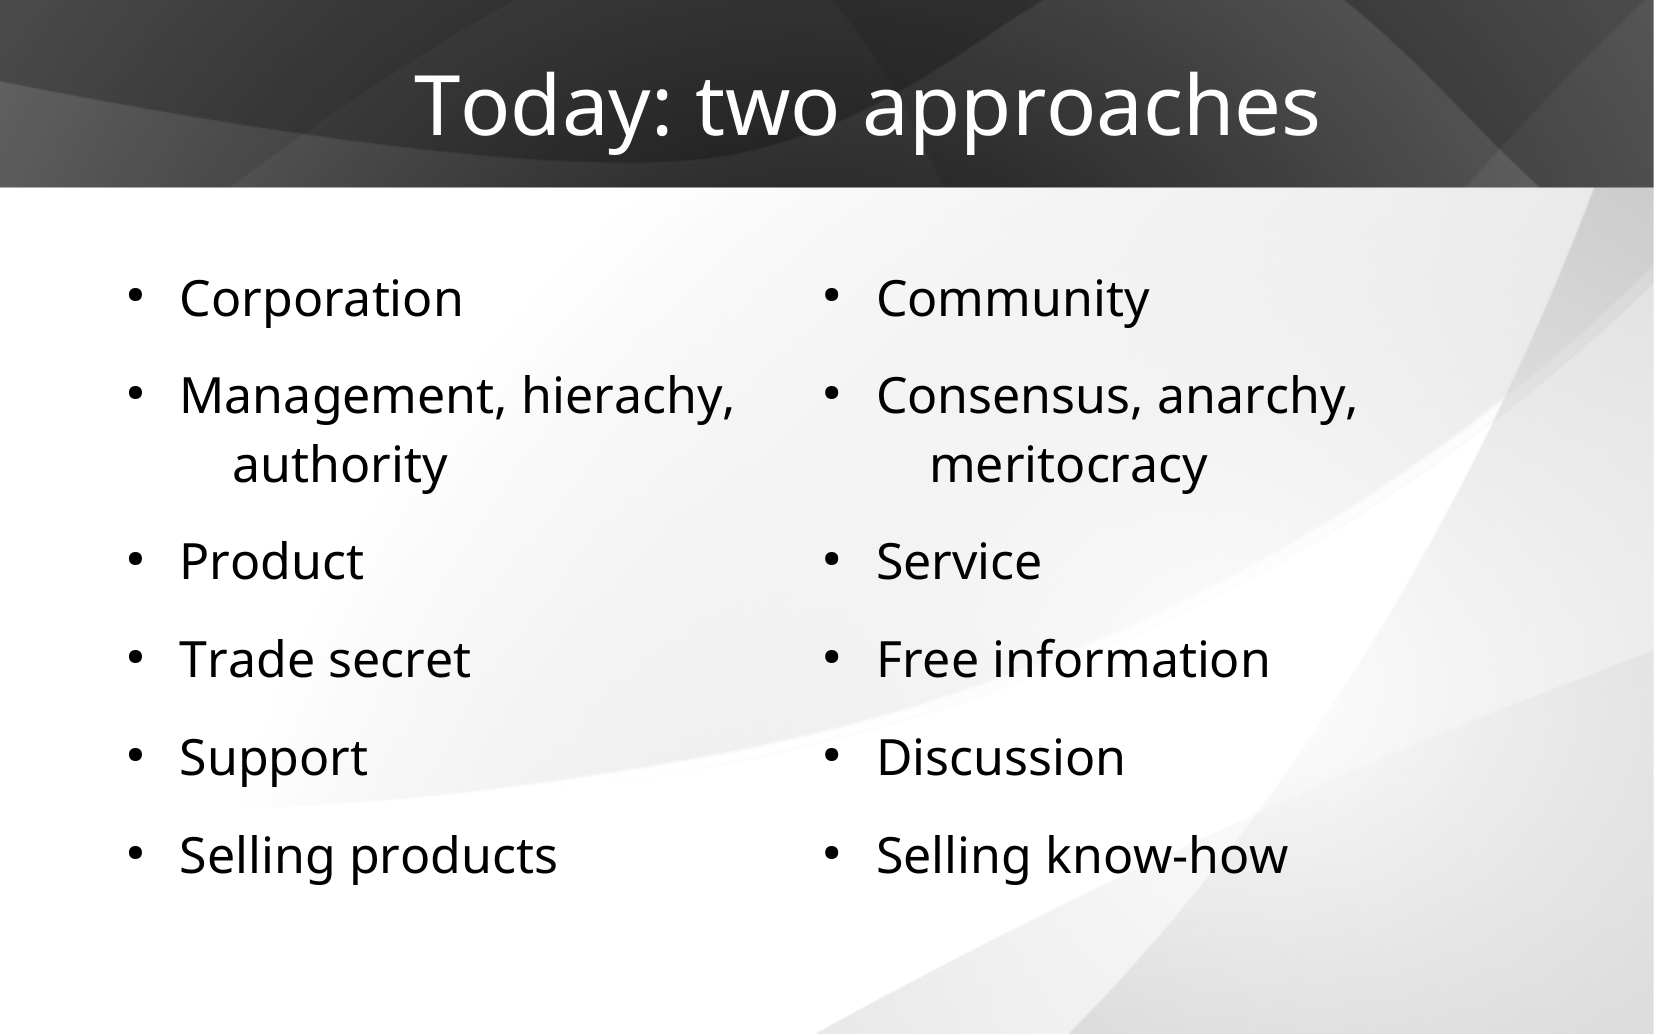

# Today: two approaches
Corporation
Management, hierachy, authority
Product
Trade secret
Support
Selling products
Community
Consensus, anarchy, meritocracy
Service
Free information
Discussion
Selling know-how